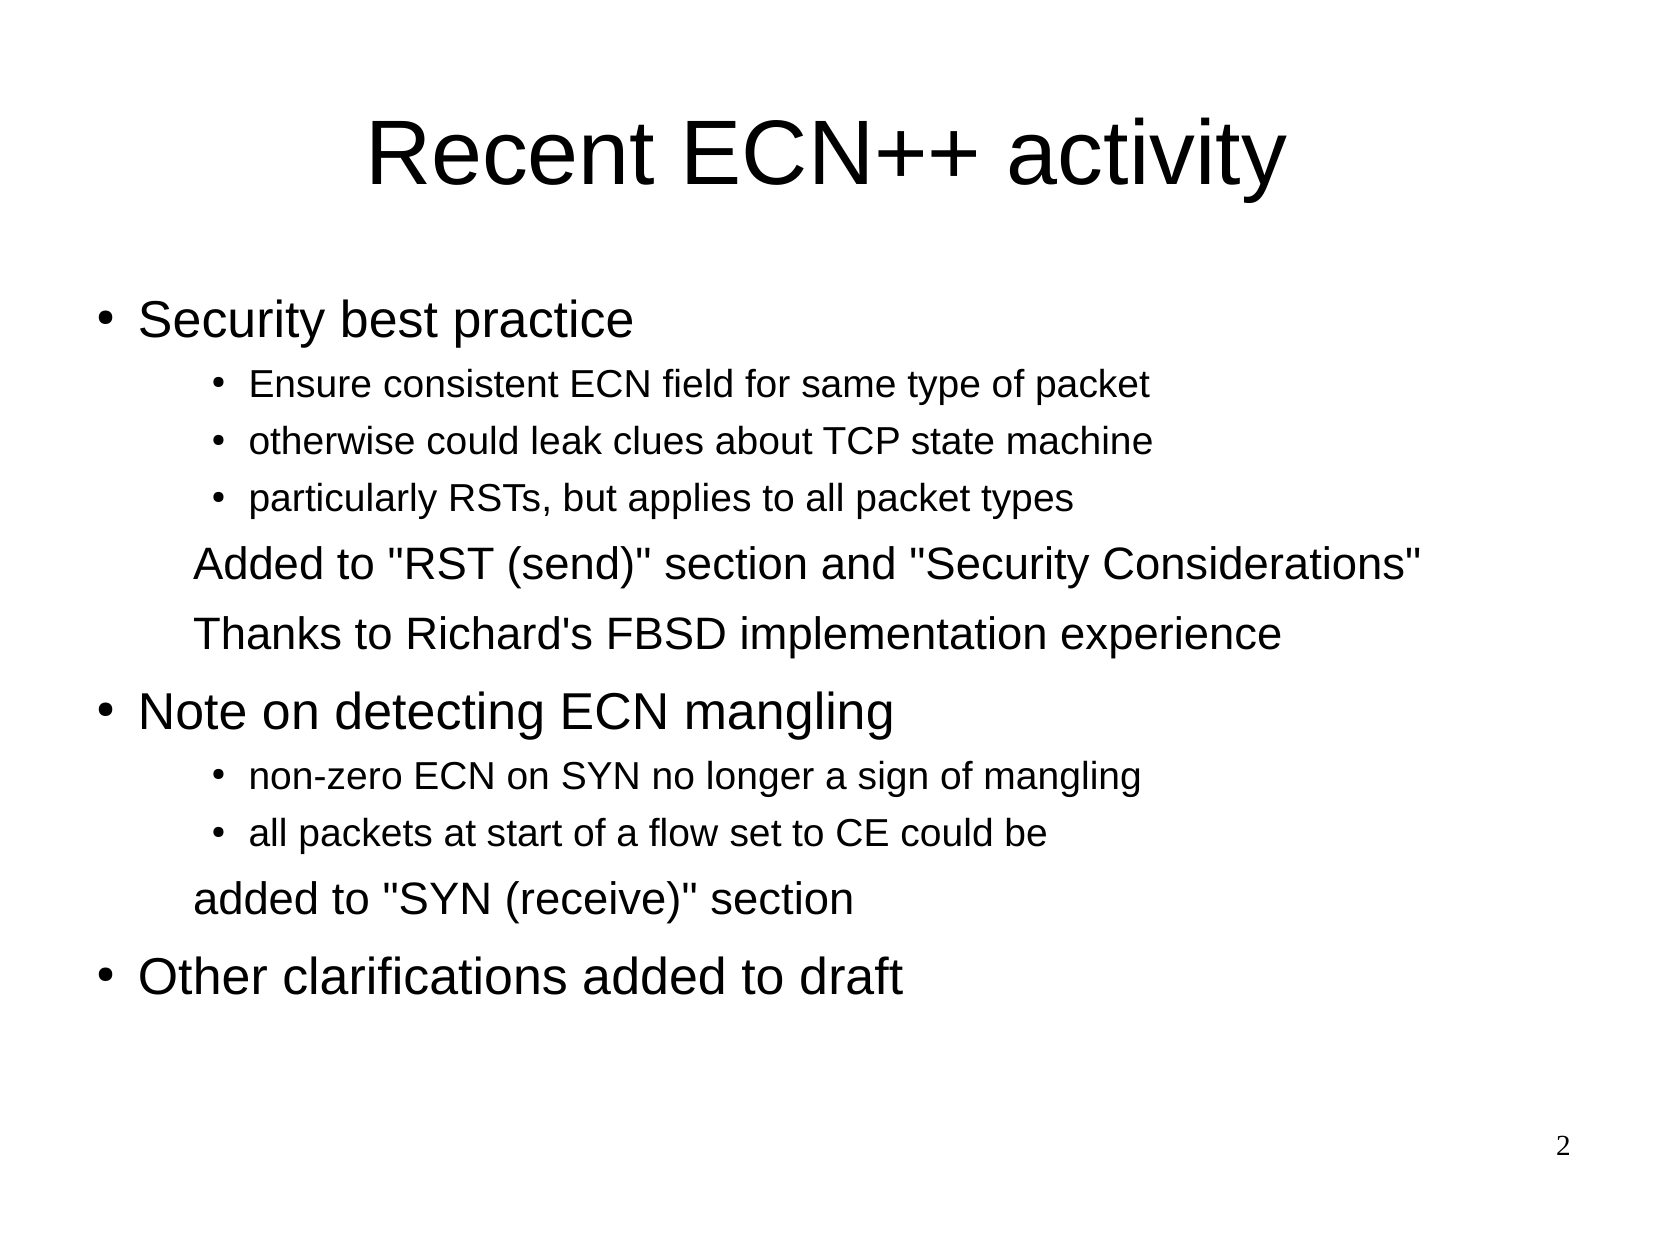

# Recent ECN++ activity
Security best practice
Ensure consistent ECN field for same type of packet
otherwise could leak clues about TCP state machine
particularly RSTs, but applies to all packet types
Added to "RST (send)" section and "Security Considerations"
Thanks to Richard's FBSD implementation experience
Note on detecting ECN mangling
non-zero ECN on SYN no longer a sign of mangling
all packets at start of a flow set to CE could be
added to "SYN (receive)" section
Other clarifications added to draft
2